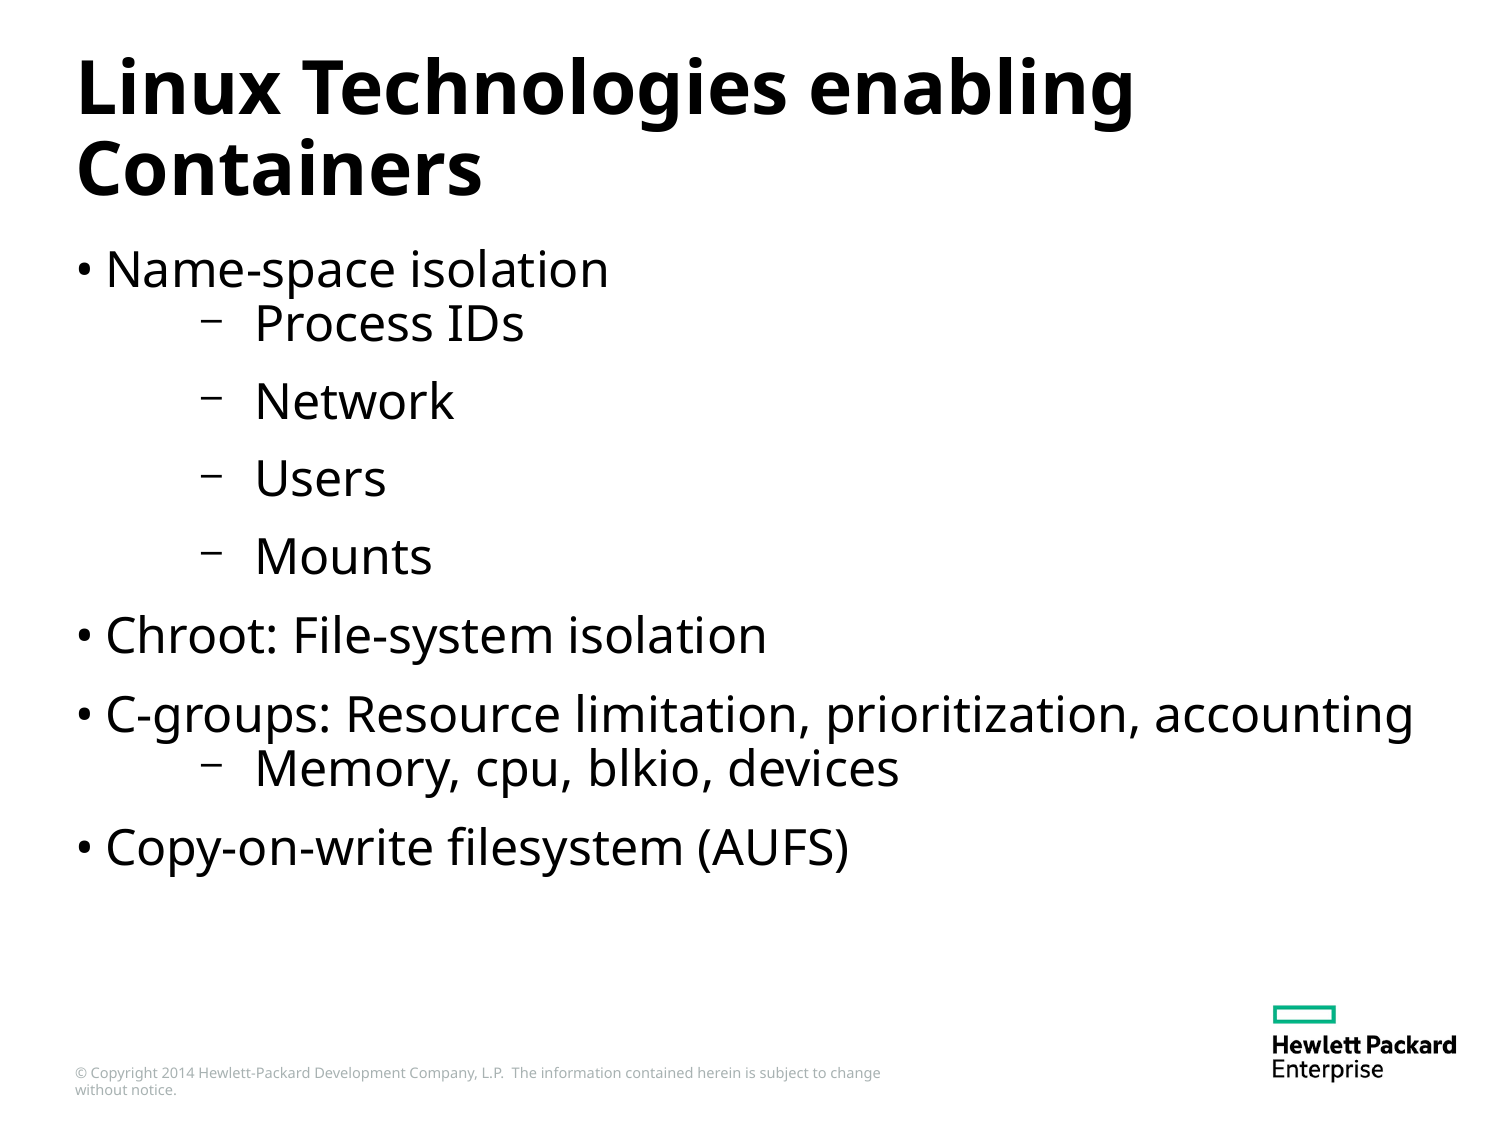

# Linux Technologies enabling Containers
Name-space isolation
Process IDs
Network
Users
Mounts
Chroot: File-system isolation
C-groups: Resource limitation, prioritization, accounting
Memory, cpu, blkio, devices
Copy-on-write filesystem (AUFS)